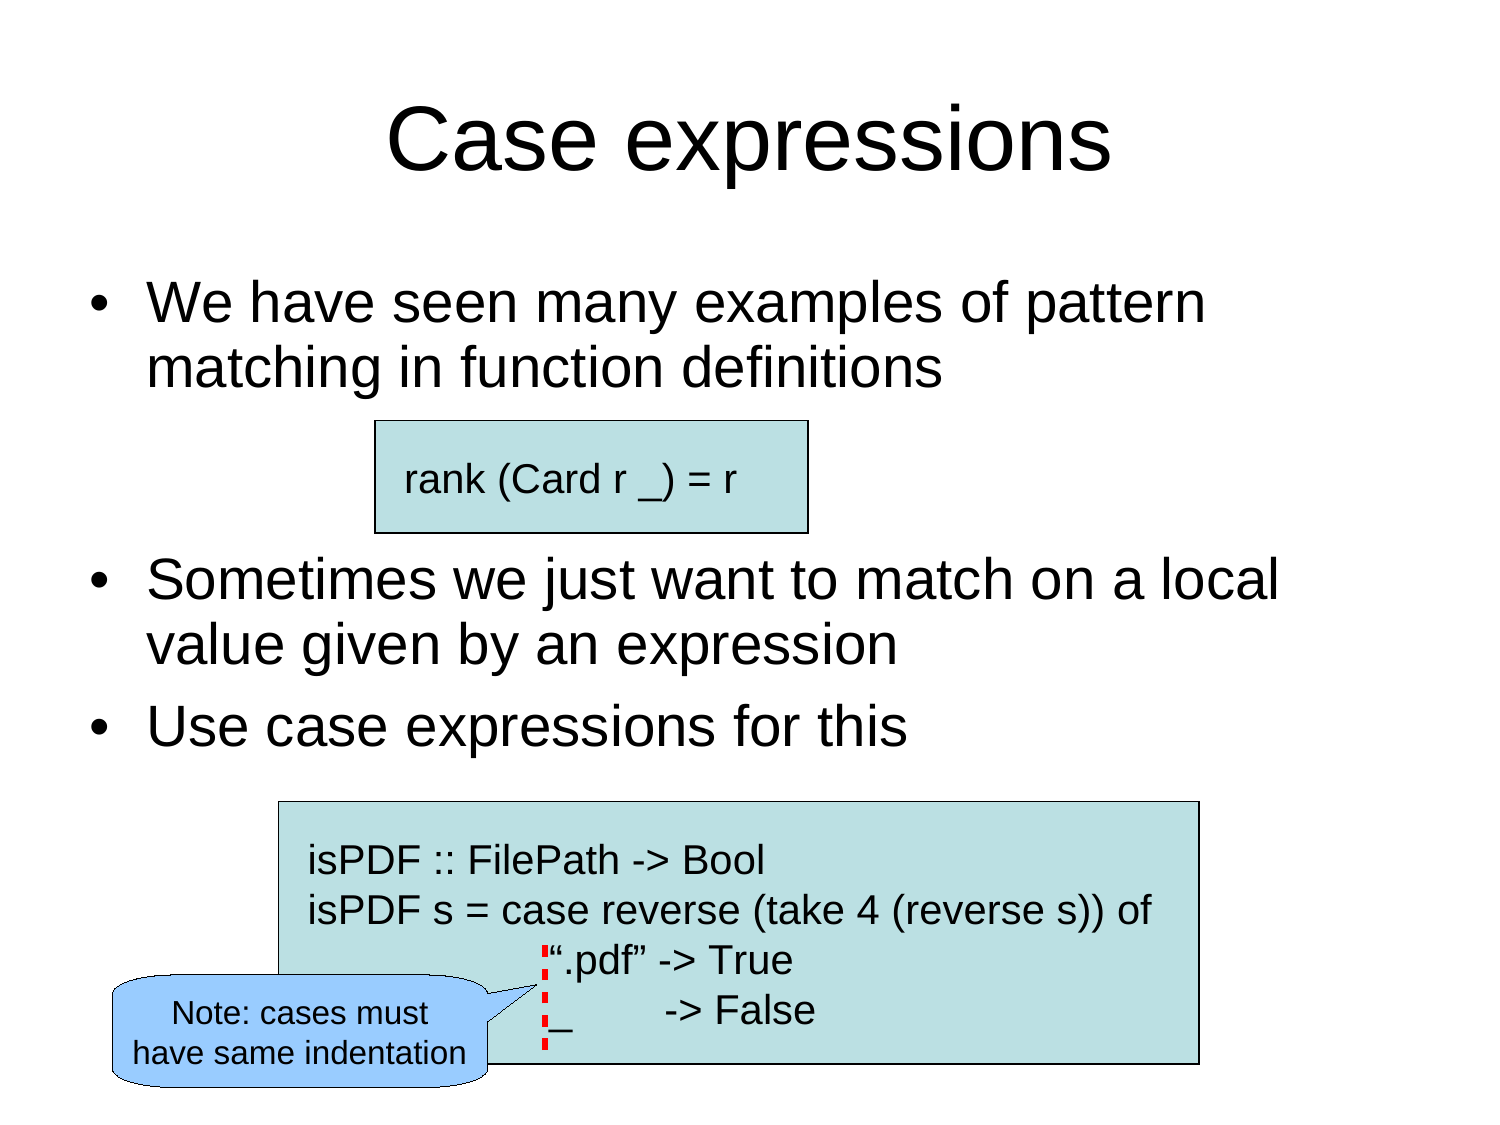

# Case expressions
We have seen many examples of pattern matching in function definitions
Sometimes we just want to match on a local value given by an expression
Use case expressions for this
rank (Card r _) = r
isPDF :: FilePath -> Bool
isPDF s = case reverse (take 4 (reverse s)) of
 “.pdf” -> True
 _ -> False
Note: cases must
have same indentation